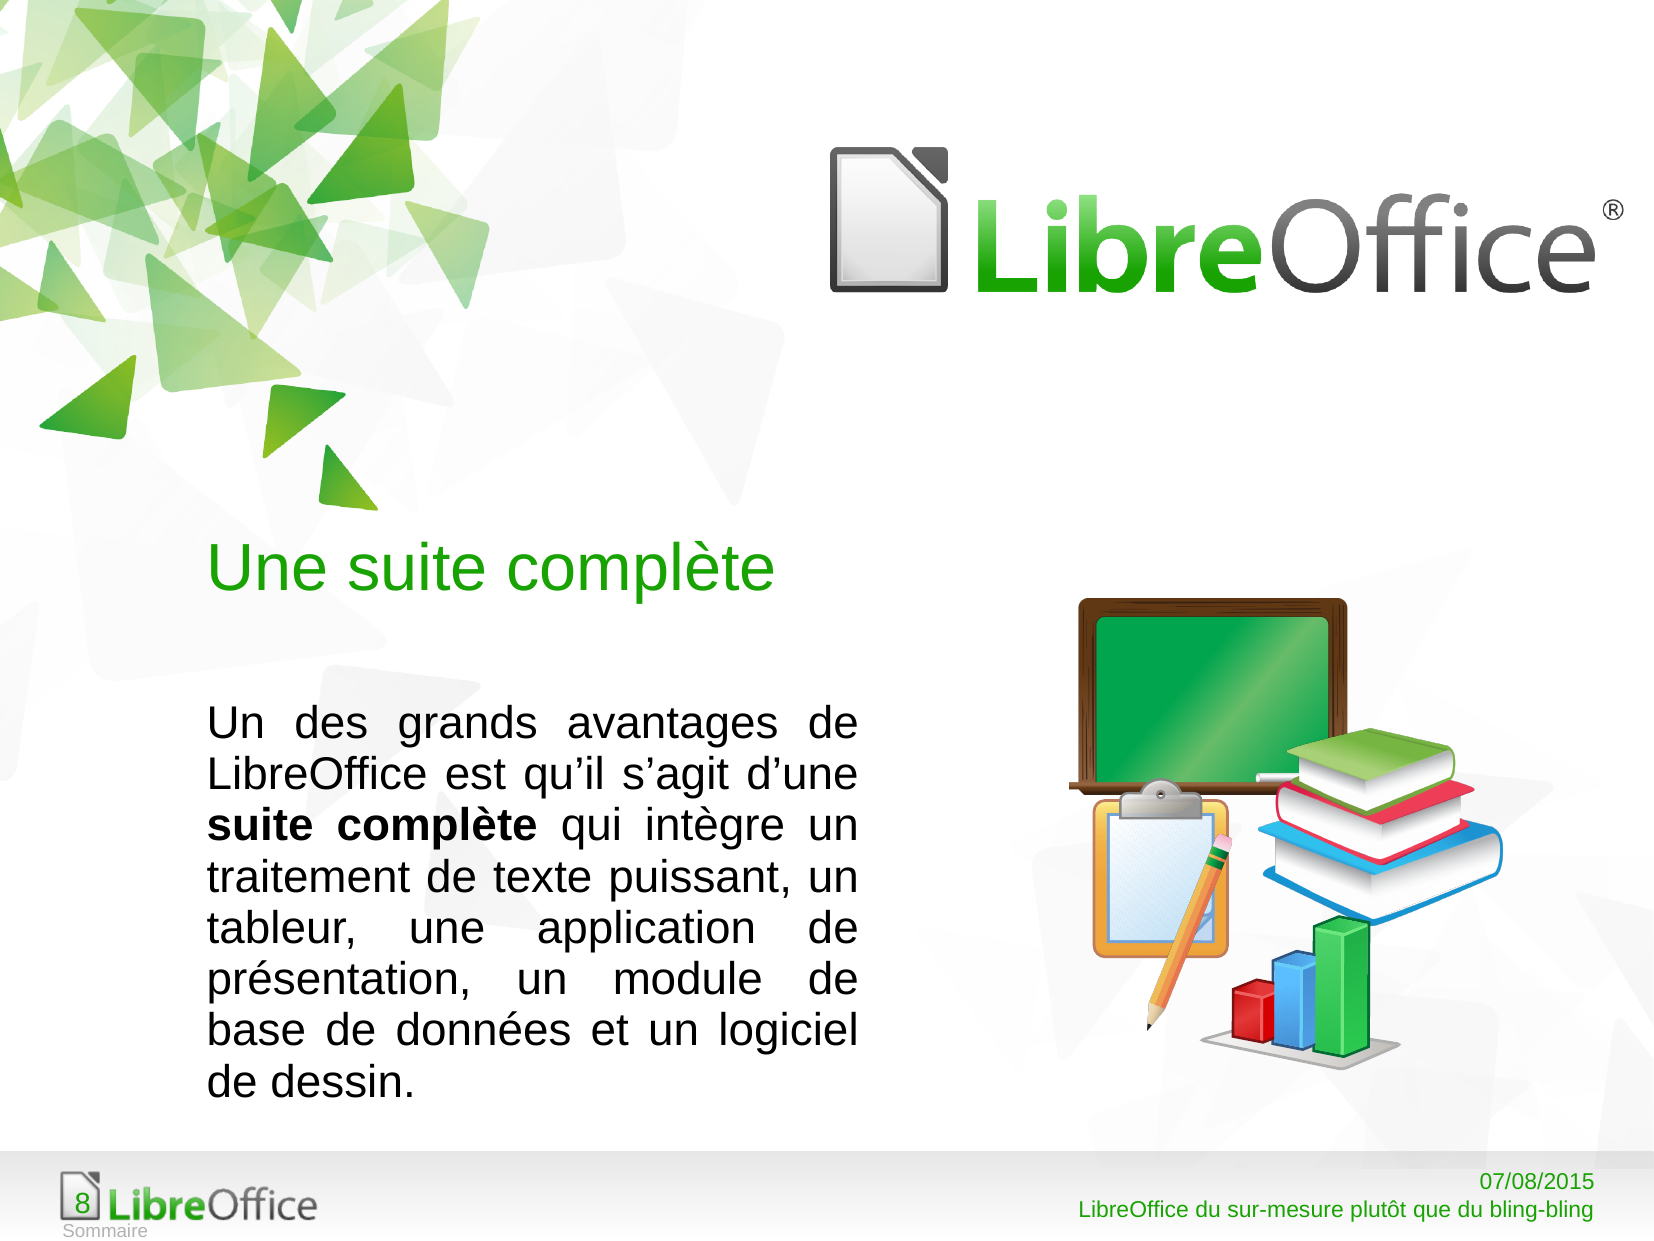

# Une suite complète
Un des grands avantages de LibreOffice est qu’il s’agit d’une suite complète qui intègre un traitement de texte puissant, un tableur, une application de présentation, un module de base de données et un logiciel de dessin.
07/08/2015
8
LibreOffice du sur-mesure plutôt que du bling-bling